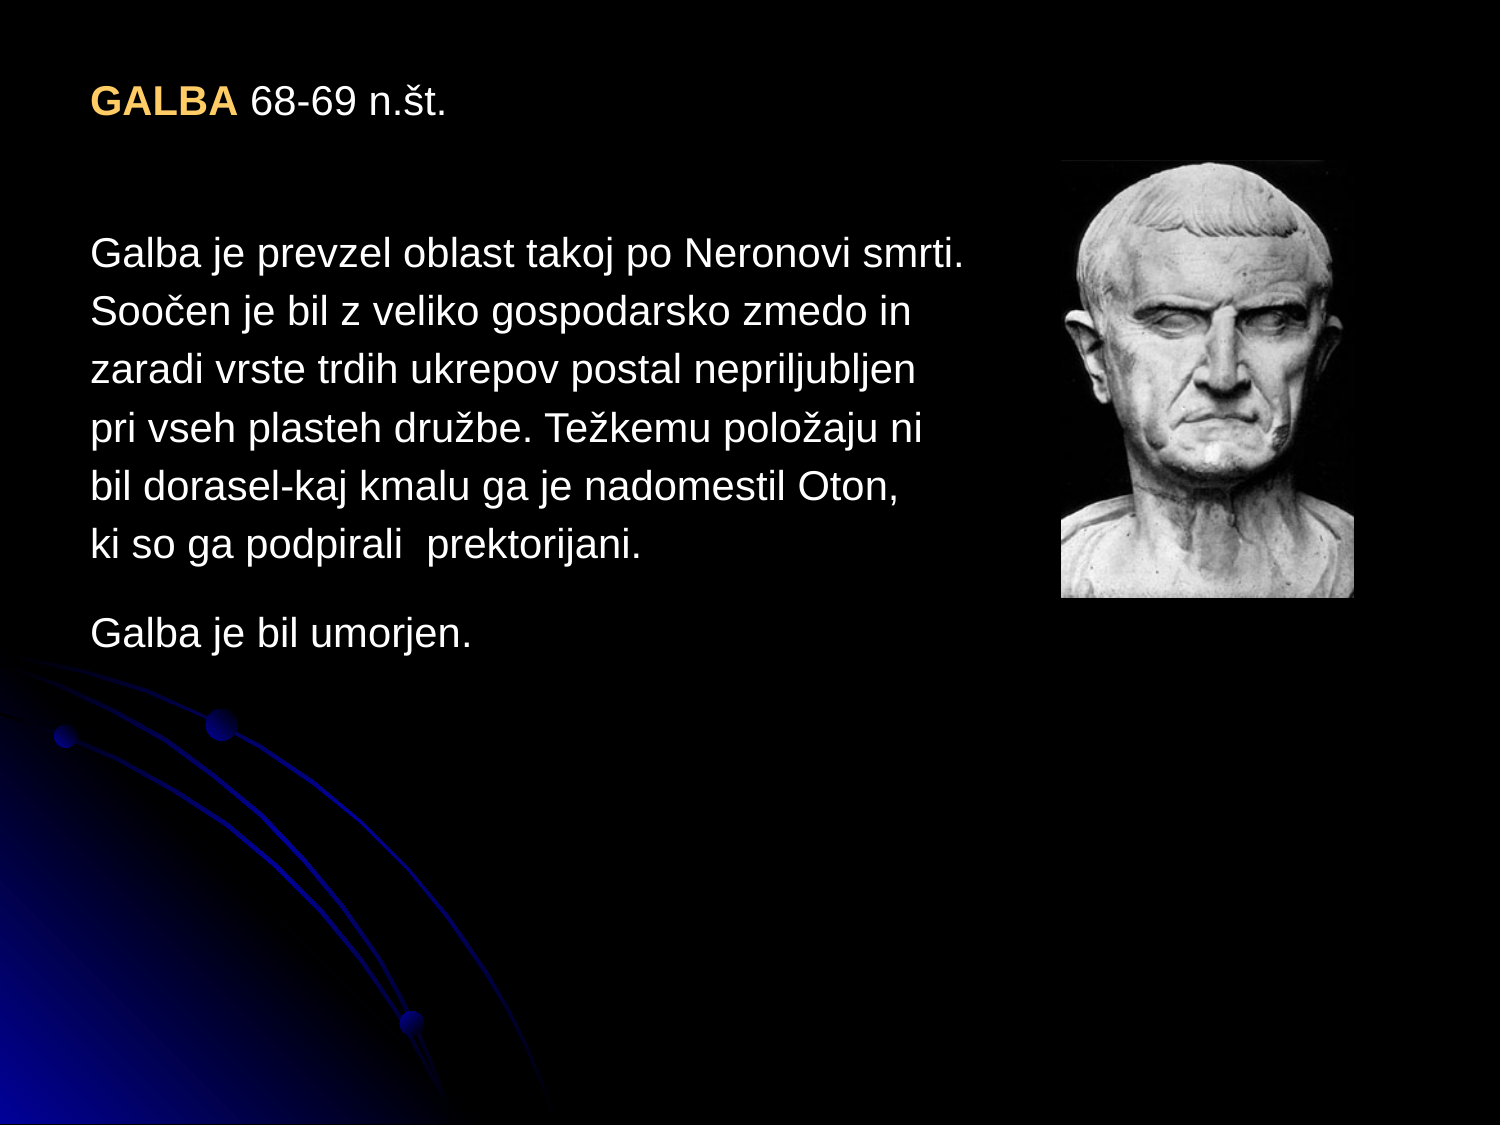

# GALBA 68-69 n.št.
Galba je prevzel oblast takoj po Neronovi smrti.
Soočen je bil z veliko gospodarsko zmedo in
zaradi vrste trdih ukrepov postal nepriljubljen
pri vseh plasteh družbe. Težkemu položaju ni
bil dorasel-kaj kmalu ga je nadomestil Oton,
ki so ga podpirali prektorijani.
Galba je bil umorjen.